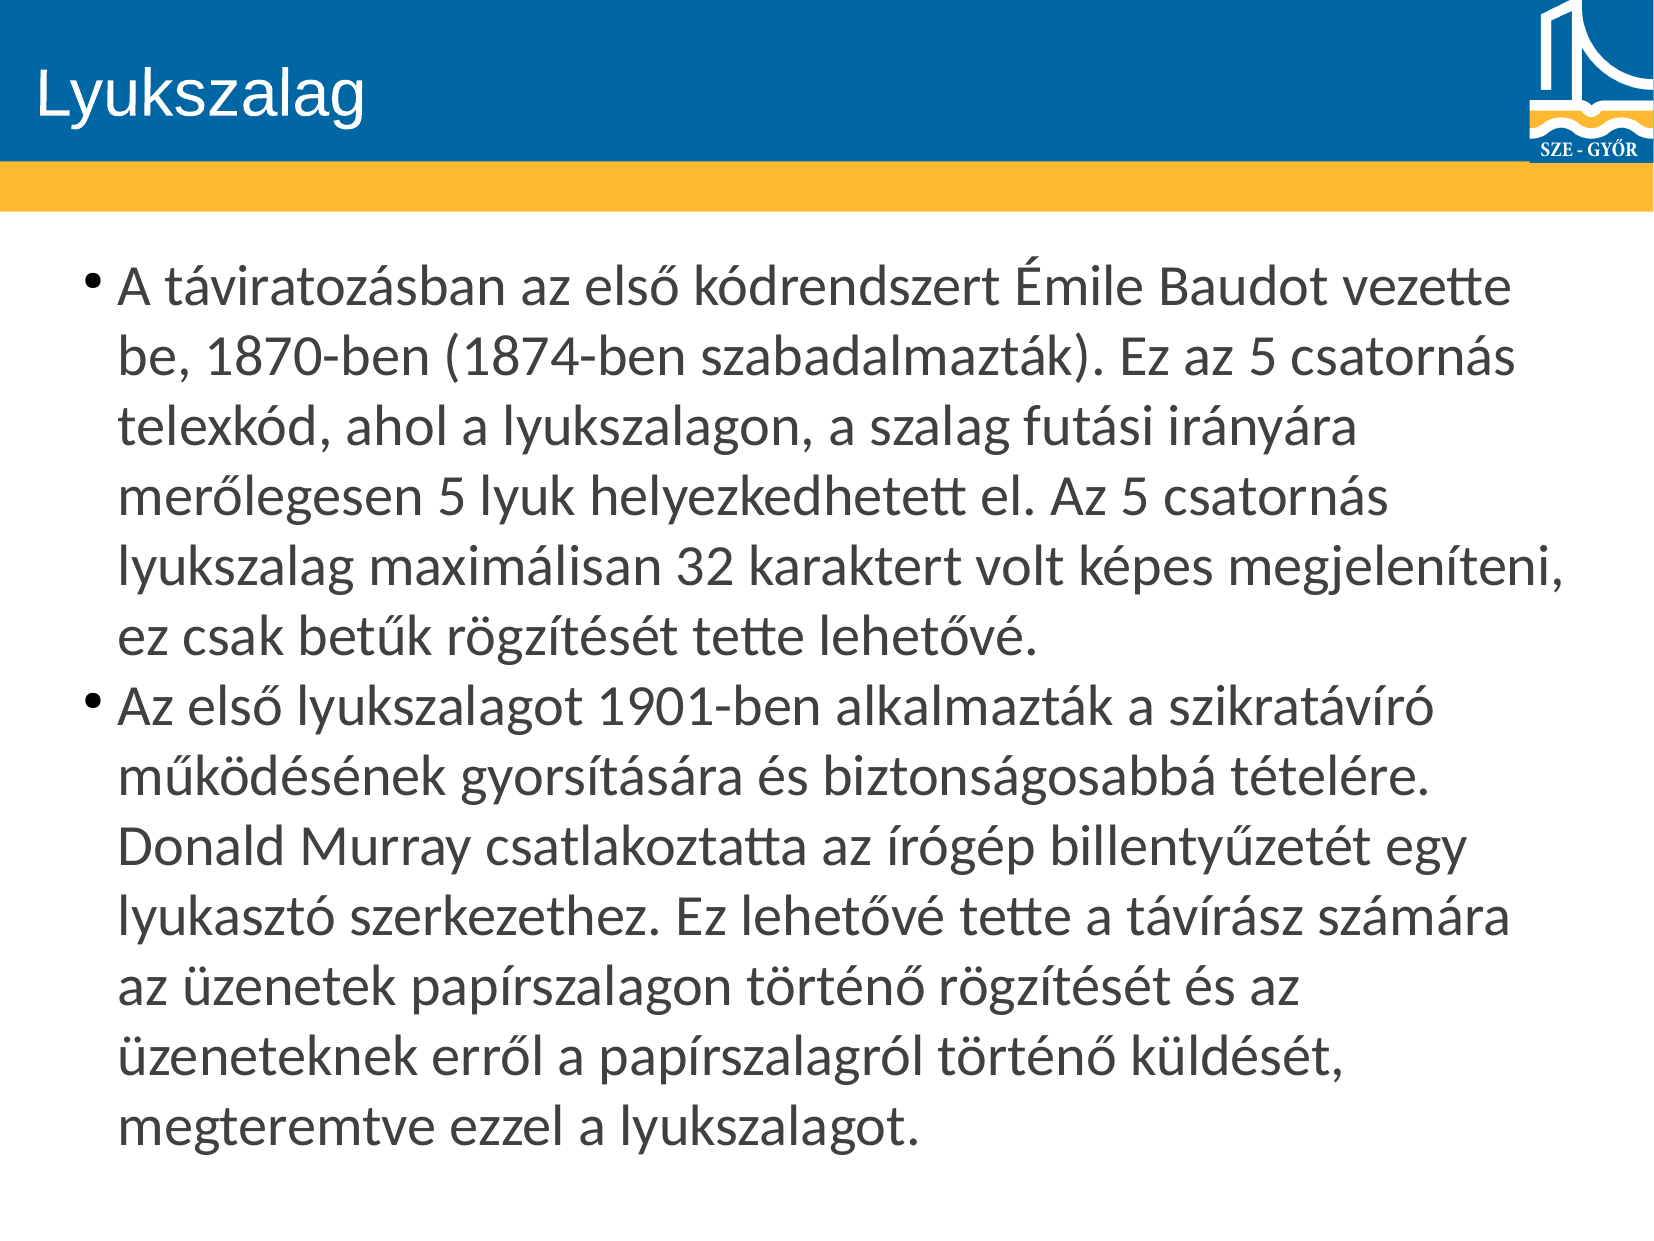

Lyukszalag
A táviratozásban az első kódrendszert Émile Baudot vezette be, 1870-ben (1874-ben szabadalmazták). Ez az 5 csatornás telexkód, ahol a lyukszalagon, a szalag futási irányára merőlegesen 5 lyuk helyezkedhetett el. Az 5 csatornás lyukszalag maximálisan 32 karaktert volt képes megjeleníteni, ez csak betűk rögzítését tette lehetővé.
Az első lyukszalagot 1901-ben alkalmazták a szikratávíró működésének gyorsítására és biztonságosabbá tételére. Donald Murray csatlakoztatta az írógép billentyűzetét egy lyukasztó szerkezethez. Ez lehetővé tette a távírász számára az üzenetek papírszalagon történő rögzítését és az üzeneteknek erről a papírszalagról történő küldését, megteremtve ezzel a lyukszalagot.